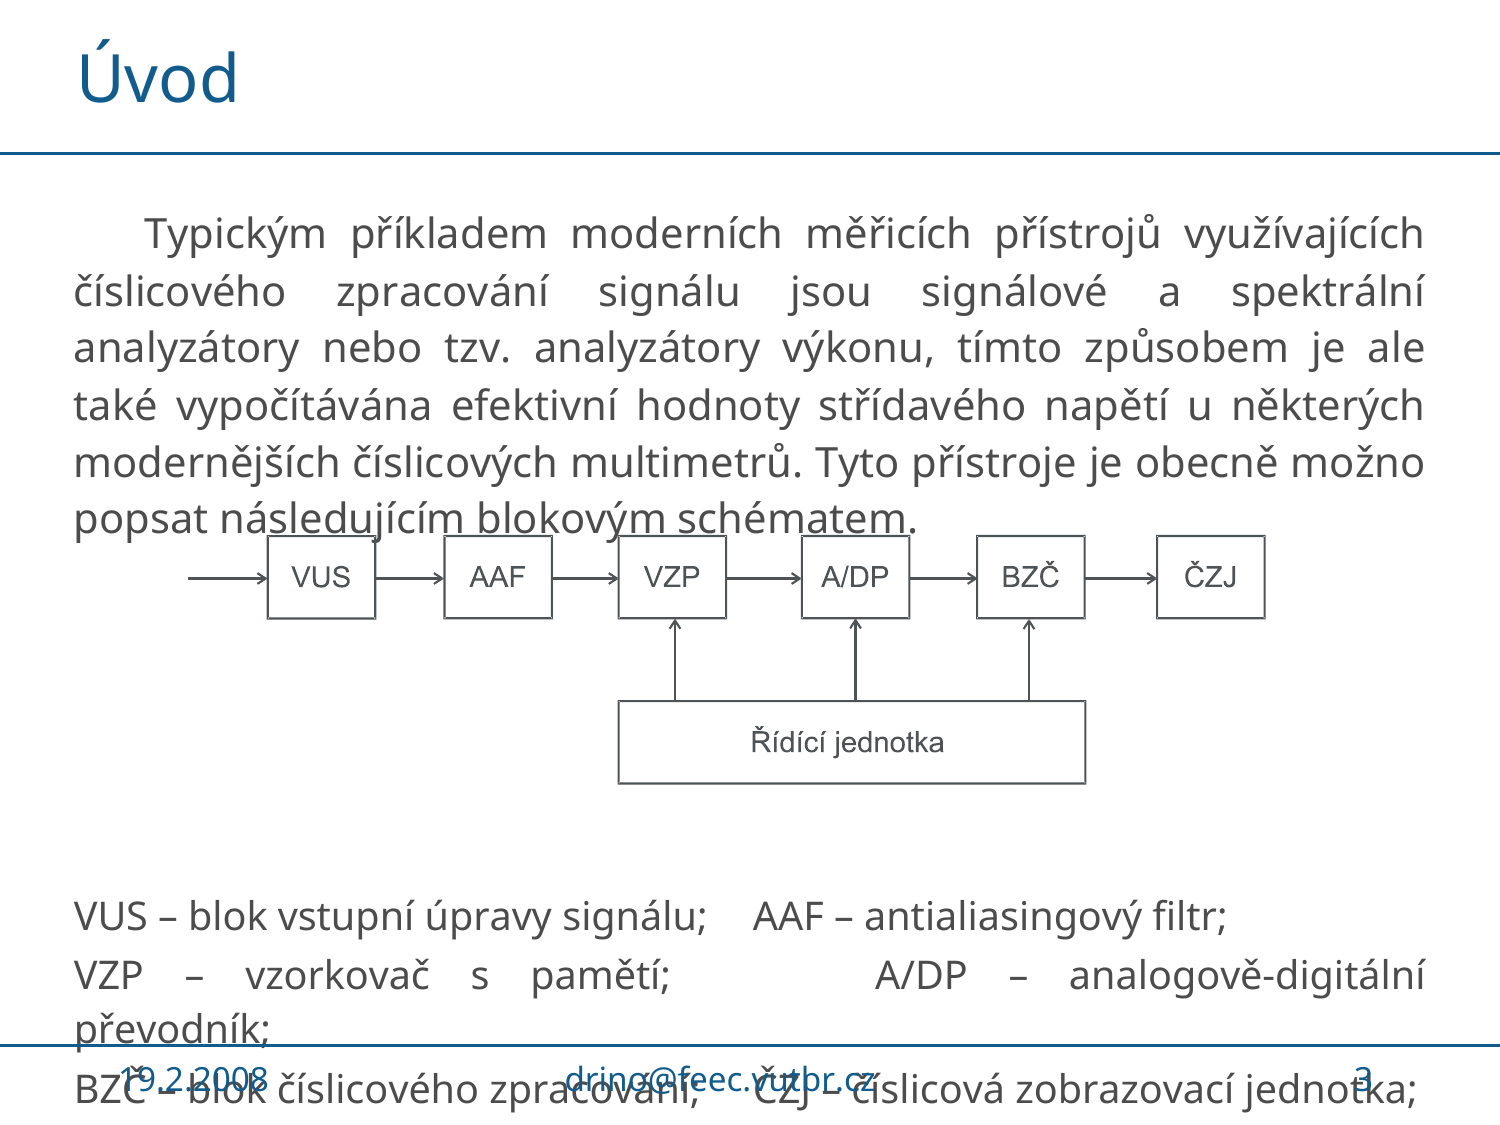

# Úvod
Typickým příkladem moderních měřicích přístrojů využívajících číslicového zpracování signálu jsou signálové a spektrální analyzátory nebo tzv. analyzátory výkonu, tímto způsobem je ale také vypočítávána efektivní hodnoty střídavého napětí u některých modernějších číslicových multimetrů. Tyto přístroje je obecně možno popsat následujícím blokovým schématem.
VUS – blok vstupní úpravy signálu;	AAF – antialiasingový filtr;
VZP – vzorkovač s pamětí;	A/DP – analogově-digitální převodník;
BZČ – blok číslicového zpracování;	ČZJ – číslicová zobrazovací jednotka;
19.2.2008
drino@feec.vutbr.cz